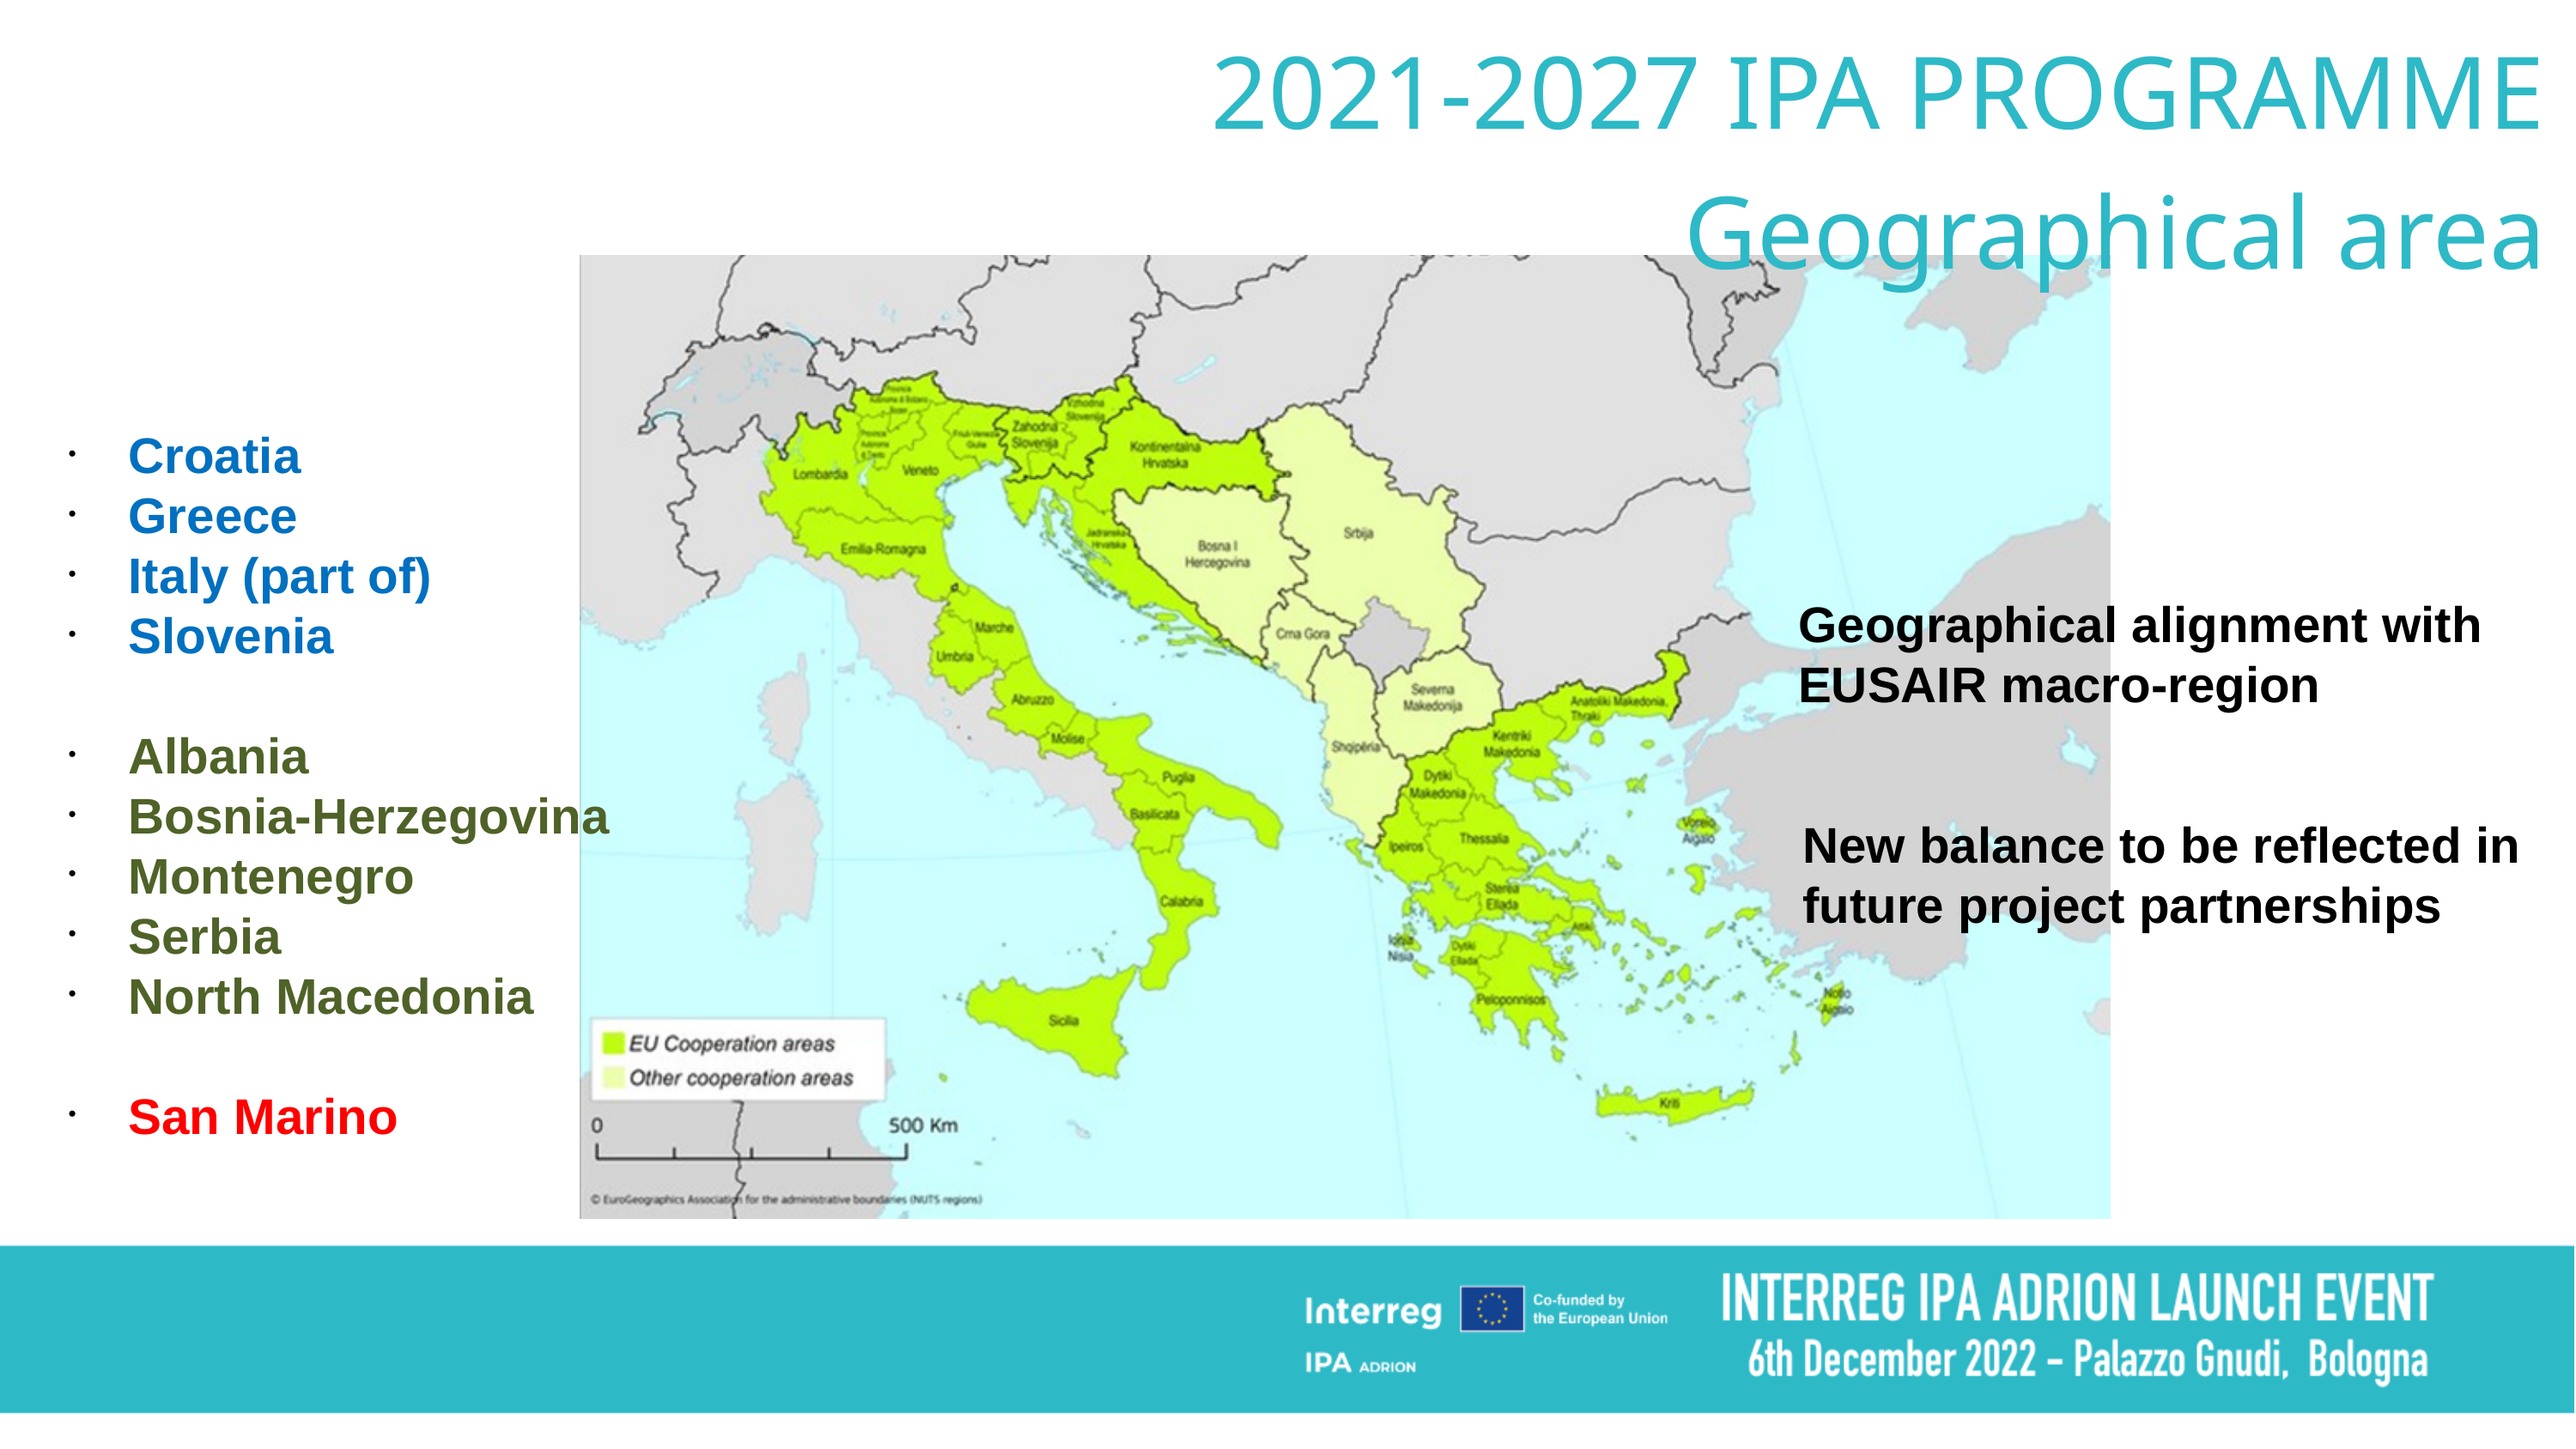

2021-2027 IPA PROGRAMME
 Geographical area
Croatia
Greece
Italy (part of)
Slovenia
Albania
Bosnia-Herzegovina
Montenegro
Serbia
North Macedonia
San Marino
Geographical alignment with EUSAIR macro-region
New balance to be reflected in future project partnerships